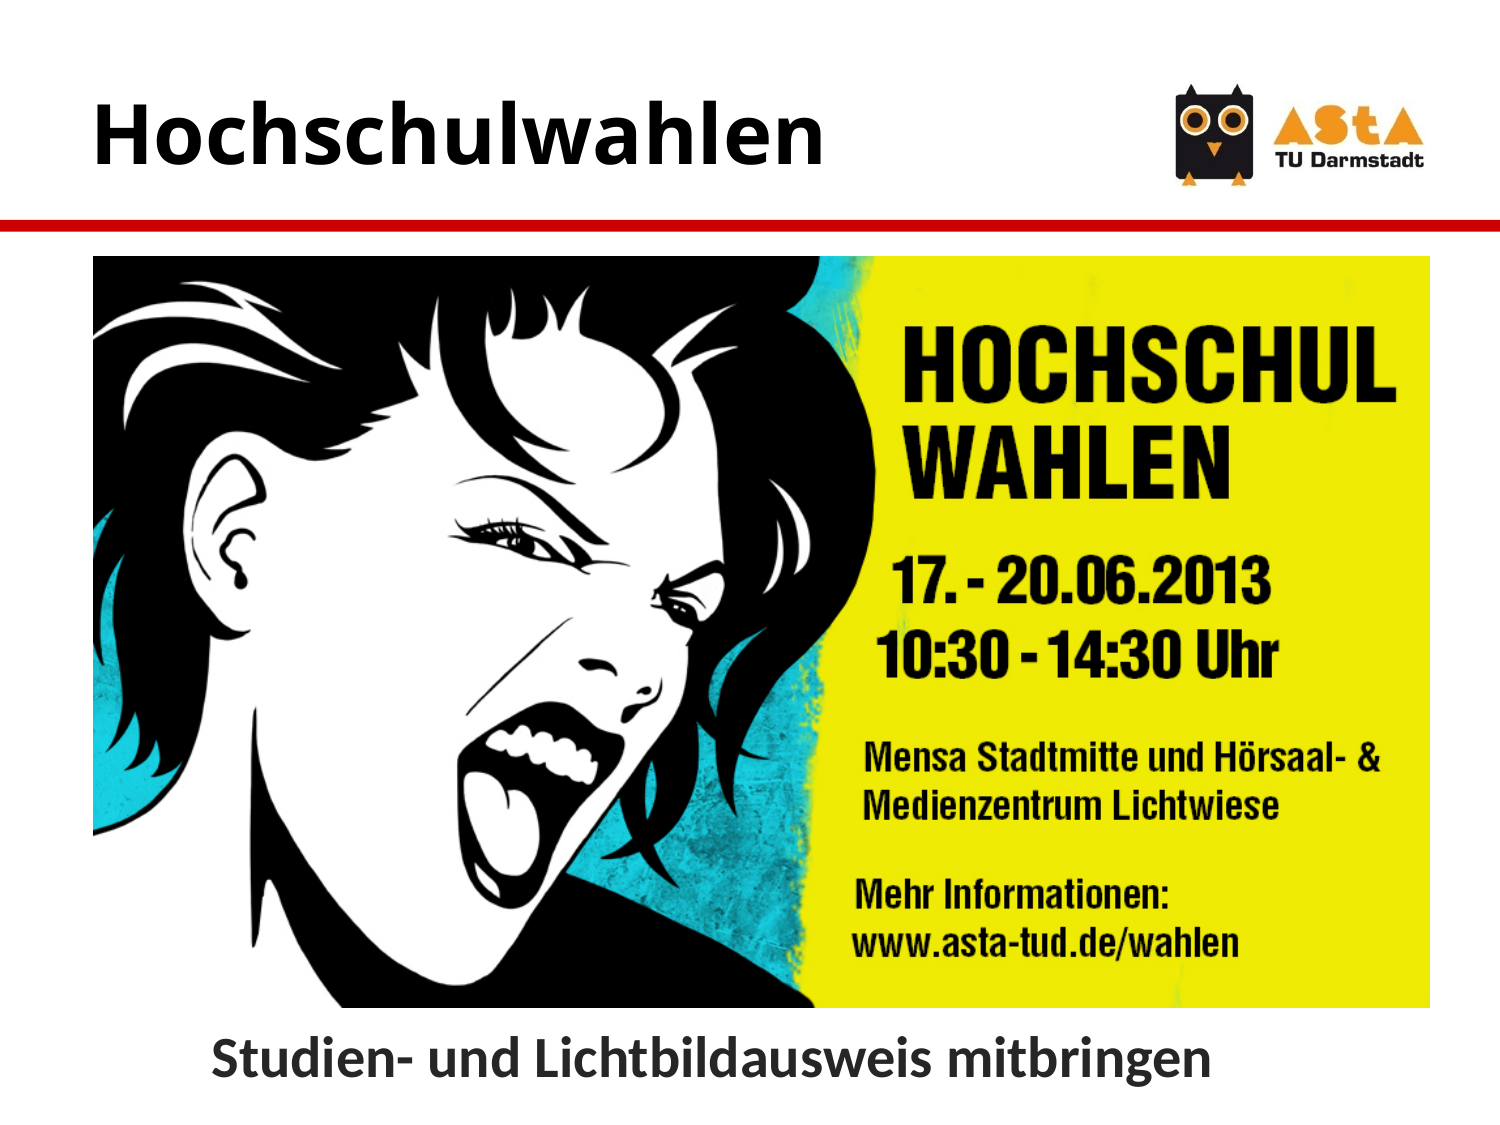

Hochschulwahlen
# 17. bis 20. Juni 2013
Studien- und Lichtbildausweis mitbringen